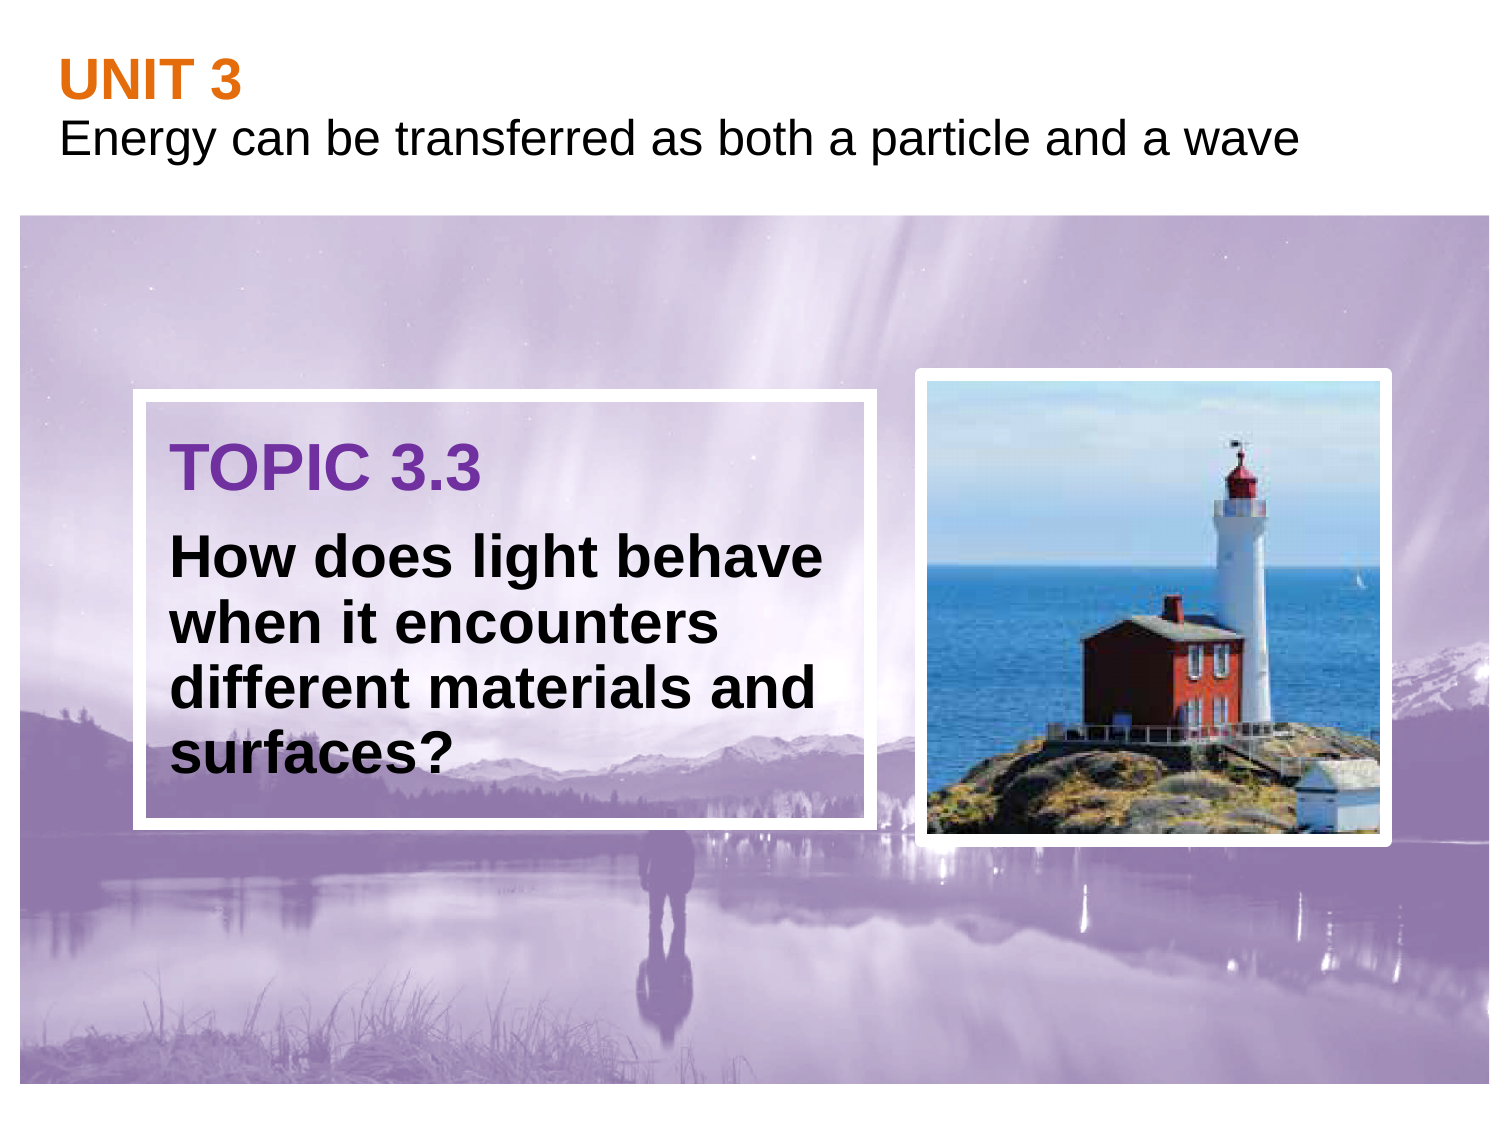

# UNIT 3 Energy can be transferred as both a particle and a wave
TOPIC 3.3
How does light behave when it encounters different materials and surfaces?